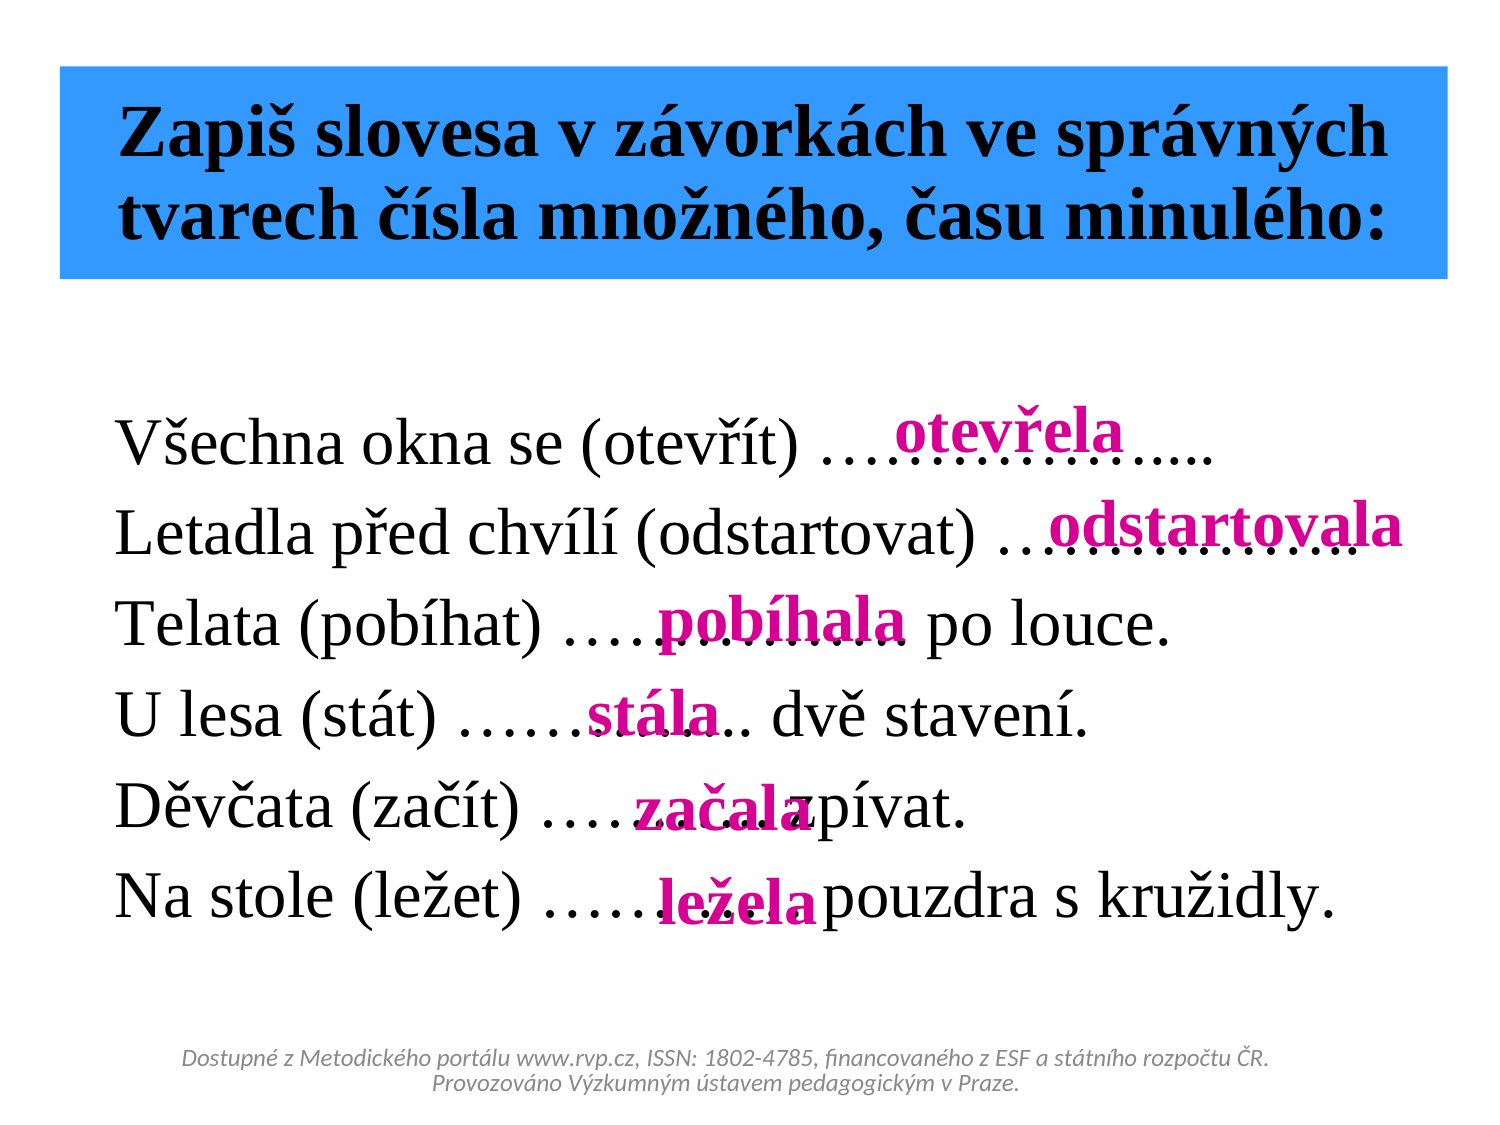

# Zapiš slovesa v závorkách ve správných tvarech čísla množného, času minulého:
otevřela
Všechna okna se (otevřít) ……………....
Letadla před chvílí (odstartovat) ……………..
Telata (pobíhat) ……………. po louce.
U lesa (stát) ………….. dvě stavení.
Děvčata (začít) ……….. zpívat.
Na stole (ležet) ………… pouzdra s kružidly.
odstartovala
pobíhala
stála
začala
ležela
Dostupné z Metodického portálu www.rvp.cz, ISSN: 1802-4785, financovaného z ESF a státního rozpočtu ČR. Provozováno Výzkumným ústavem pedagogickým v Praze.